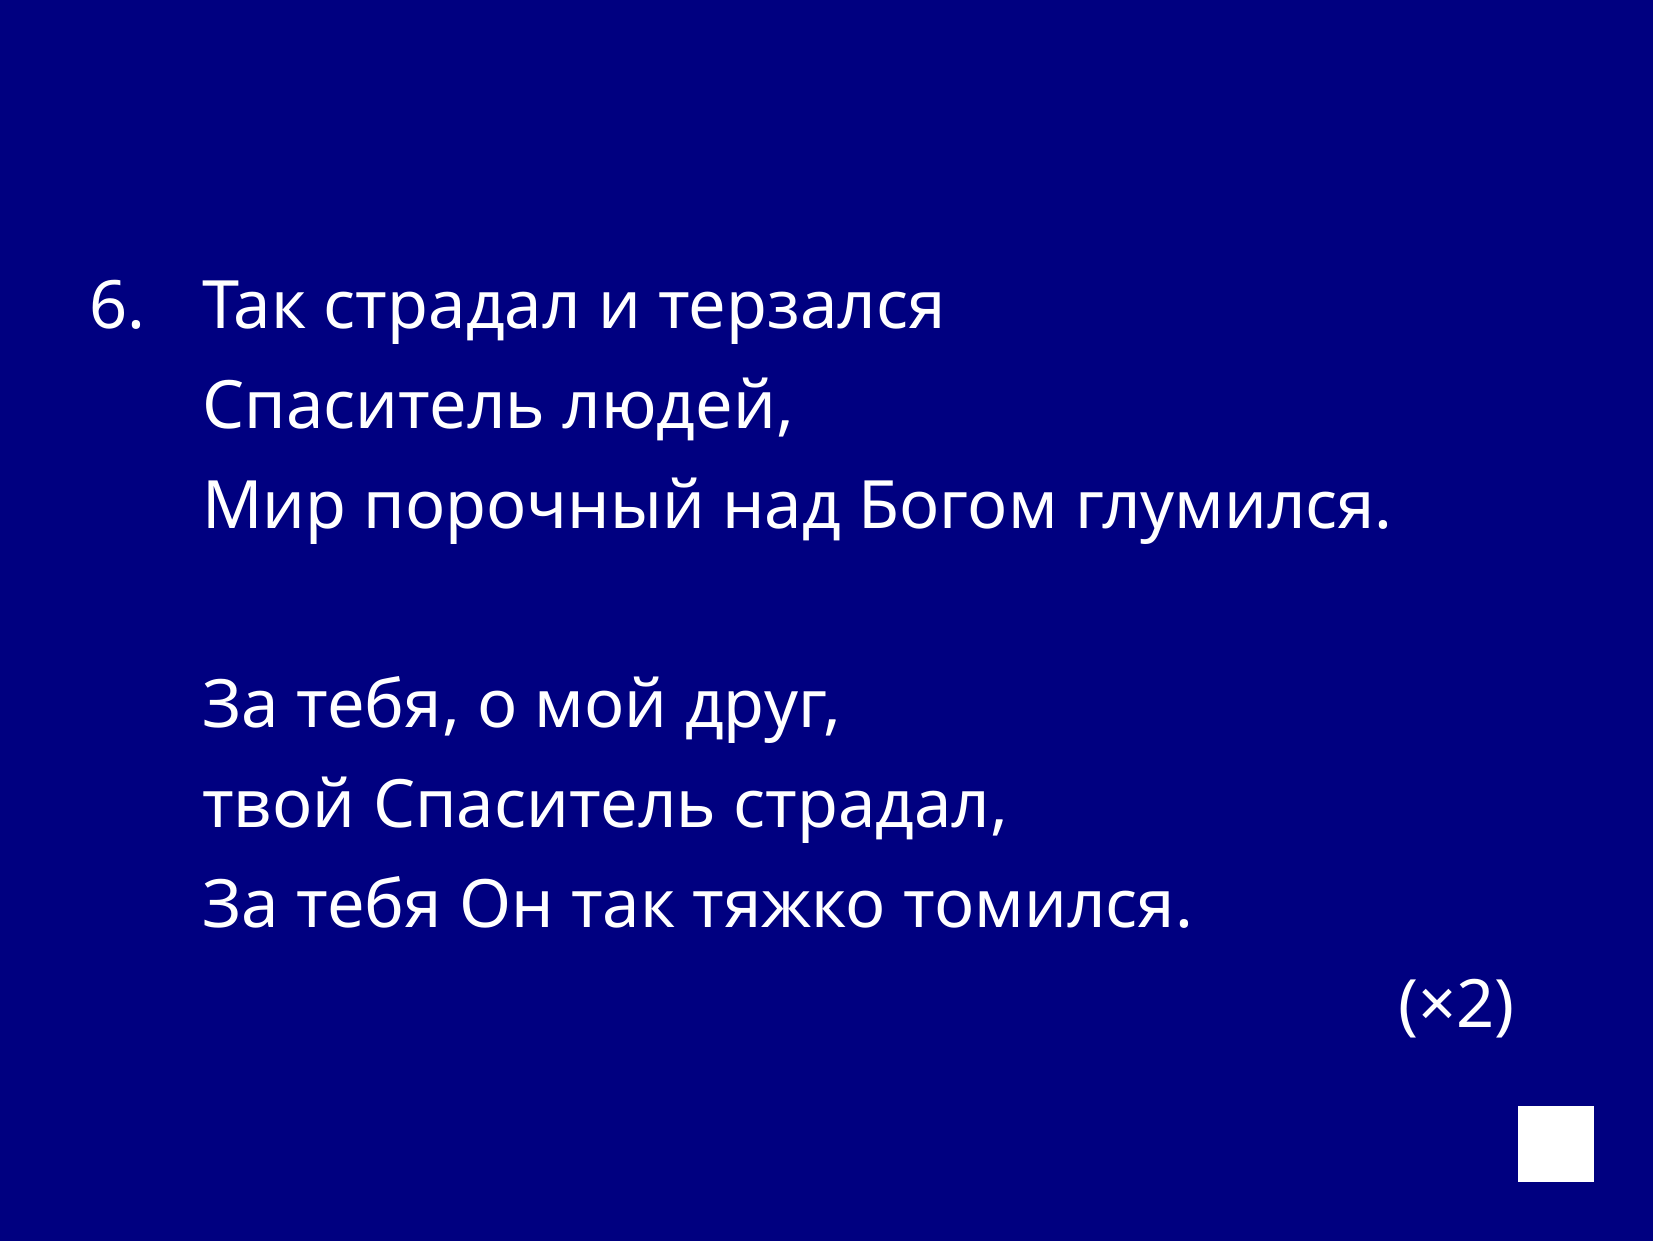

6.	Так страдал и терзался
	Спаситель людей,
	Мир порочный над Богом глумился.
	За тебя, о мой друг,
	твой Спаситель страдал,
	За тебя Он так тяжко томился.
			(×2)